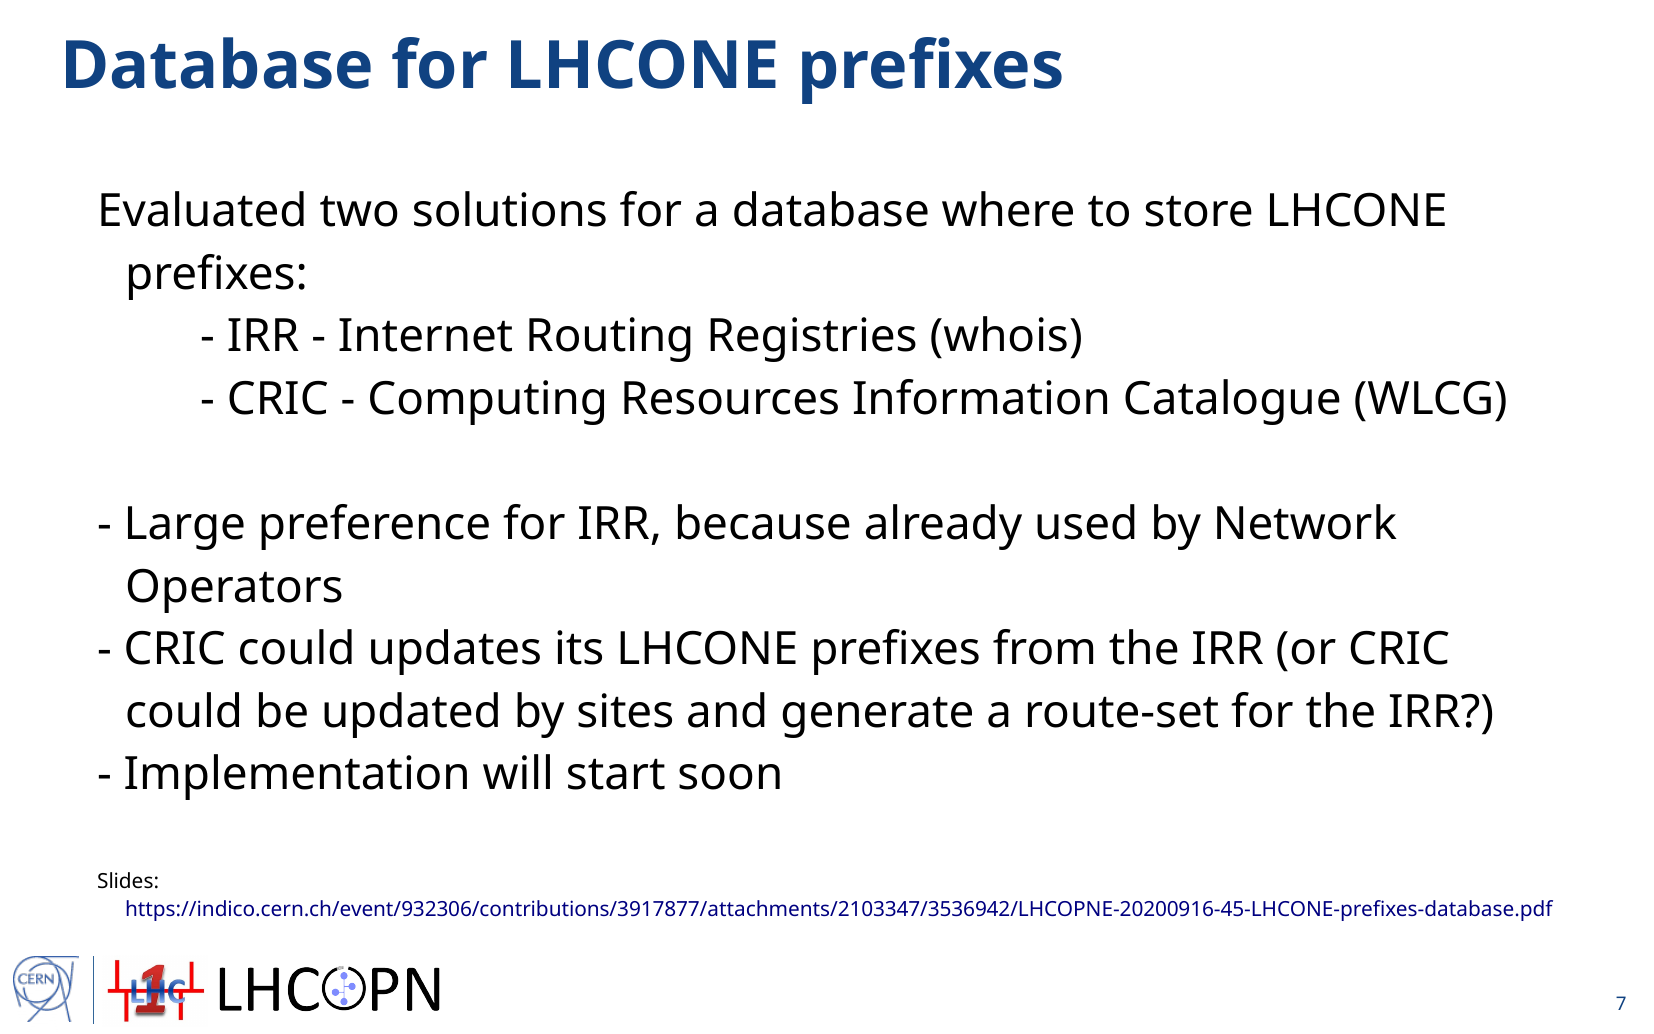

# Database for LHCONE prefixes
Evaluated two solutions for a database where to store LHCONE prefixes:
	- IRR - Internet Routing Registries (whois)
	- CRIC - Computing Resources Information Catalogue (WLCG)
- Large preference for IRR, because already used by Network Operators
- CRIC could updates its LHCONE prefixes from the IRR (or CRIC could be updated by sites and generate a route-set for the IRR?)
- Implementation will start soon
Slides: https://indico.cern.ch/event/932306/contributions/3917877/attachments/2103347/3536942/LHCOPNE-20200916-45-LHCONE-prefixes-database.pdf